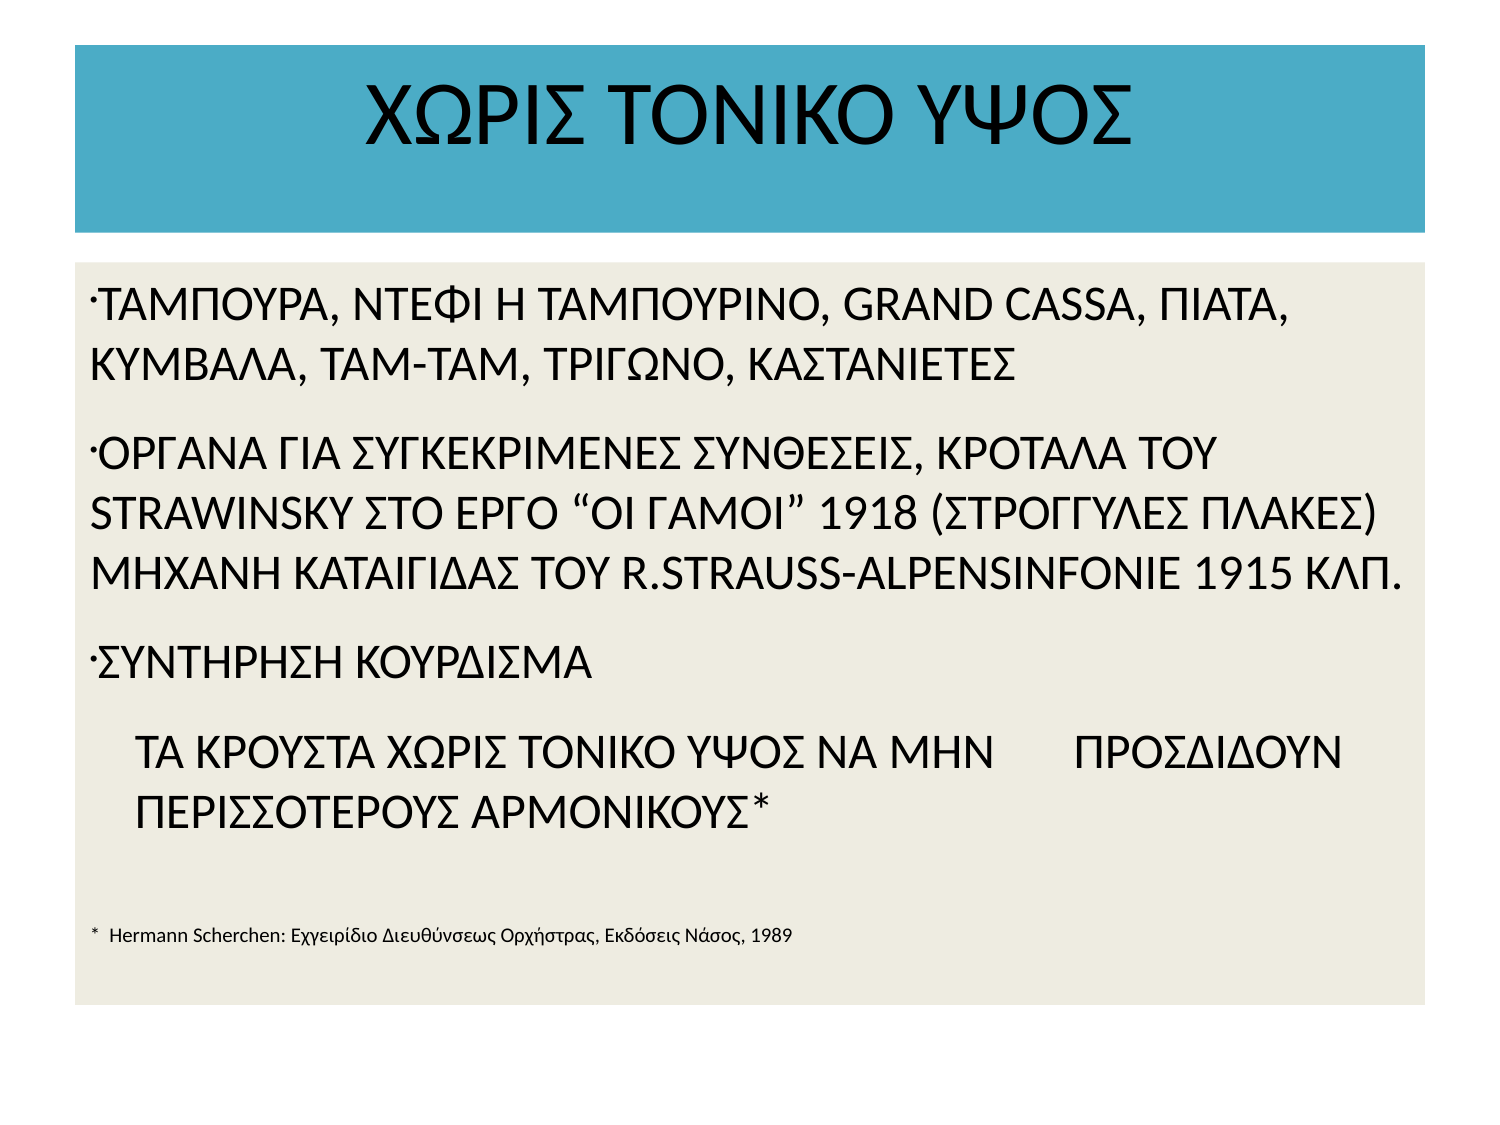

# ΧΩΡΙΣ ΤΟΝΙΚΟ ΥΨΟΣ
ΤΑΜΠΟΥΡΑ, ΝΤΕΦΙ Ή ΤΑΜΠΟΥΡΙΝΟ, GRAND CASSA, ΠΙΑΤΑ, ΚΥΜΒΑΛΑ, ΤΑΜ-ΤΑΜ, ΤΡΙΓΩΝΟ, ΚΑΣΤΑΝΙΕΤΕΣ
ΟΡΓΑΝΑ ΓΙΑ ΣΥΓΚΕΚΡΙΜΕΝΕΣ ΣΥΝΘΕΣΕΙΣ, ΚΡΟΤΑΛΑ ΤΟΥ STRAWINSKY ΣΤΟ ΕΡΓΟ “ΟΙ ΓΑΜΟΙ” 1918 (ΣΤΡΟΓΓΥΛΕΣ ΠΛΑΚΕΣ) ΜΗΧΑΝΗ ΚΑΤΑΙΓΙΔΑΣ ΤΟΥ R.STRAUSS-ALPENSINFONIE 1915 ΚΛΠ.
ΣΥΝΤΗΡΗΣΗ ΚΟΥΡΔΙΣΜΑ
 ΤΑ ΚΡΟΥΣΤΑ ΧΩΡΙΣ ΤΟΝΙΚΟ ΥΨΟΣ ΝΑ ΜΗΝ ΠΡΟΣΔΙΔΟΥΝ ΠΕΡΙΣΣΟΤΕΡΟΥΣ ΑΡΜΟΝΙΚΟΥΣ*
* Hermann Scherchen: Εχγειρίδιο Διευθύνσεως Ορχήστρας, Εκδόσεις Νάσος, 1989